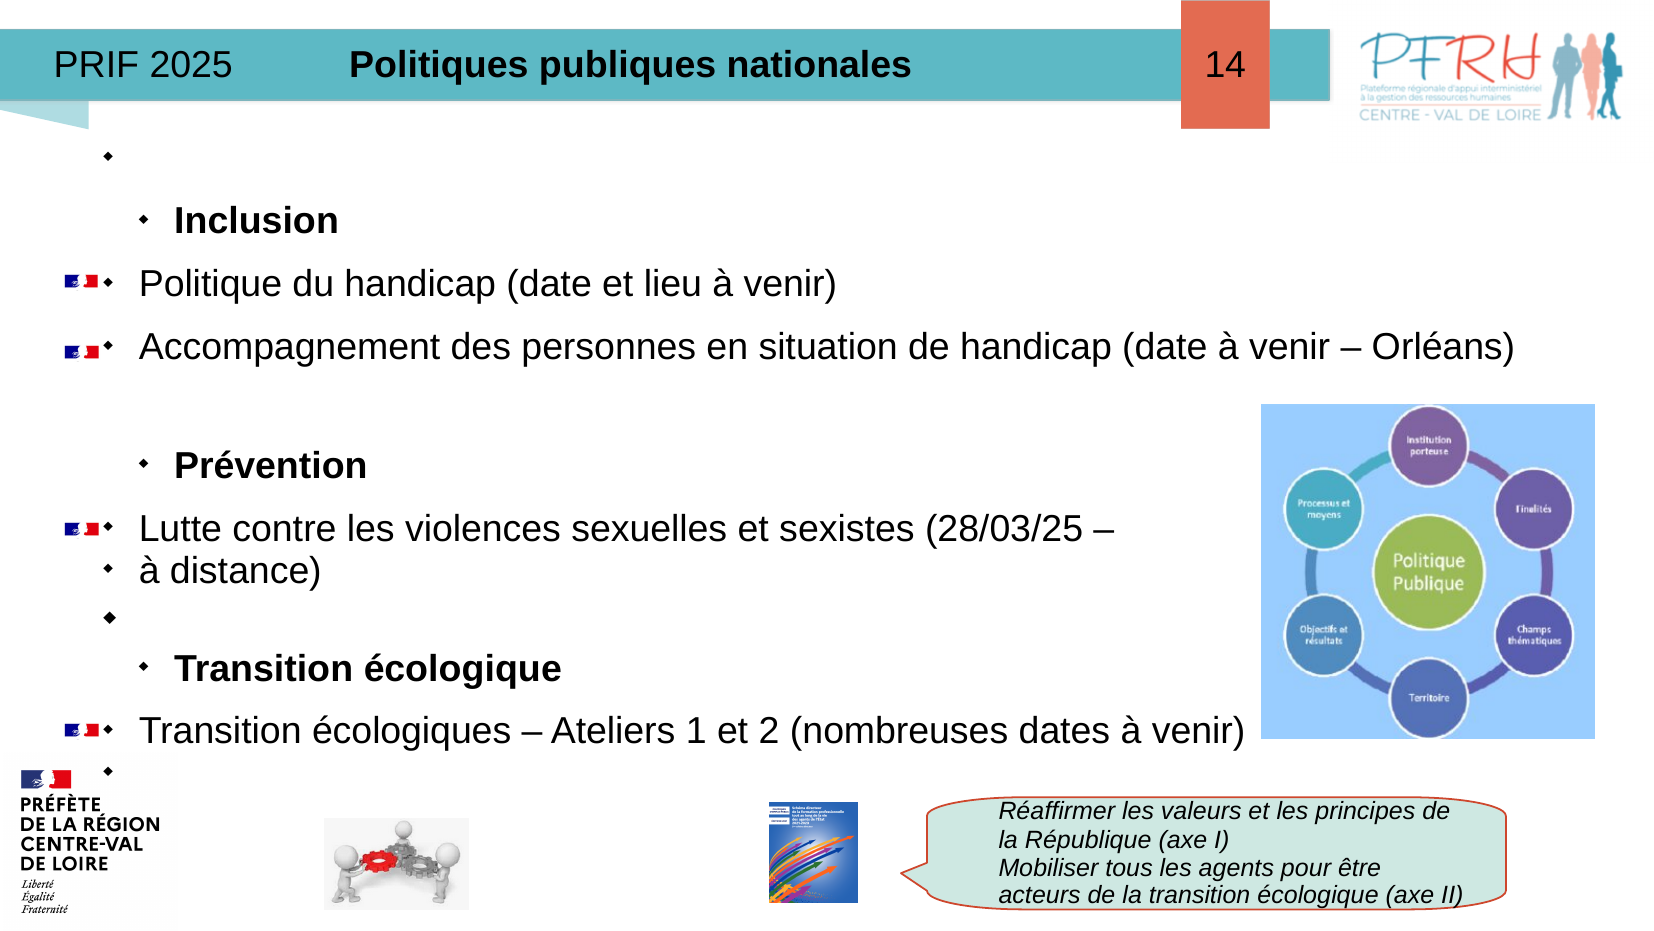

14
PRIF 2025		Politiques publiques nationales
Inclusion
Politique du handicap (date et lieu à venir)
Accompagnement des personnes en situation de handicap (date à venir – Orléans)
Prévention
Lutte contre les violences sexuelles et sexistes (28/03/25 –
à distance)
Transition écologique
Transition écologiques – Ateliers 1 et 2 (nombreuses dates à venir)
Réaffirmer les valeurs et les principes de la République (axe I)
Mobiliser tous les agents pour être acteurs de la transition écologique (axe II)